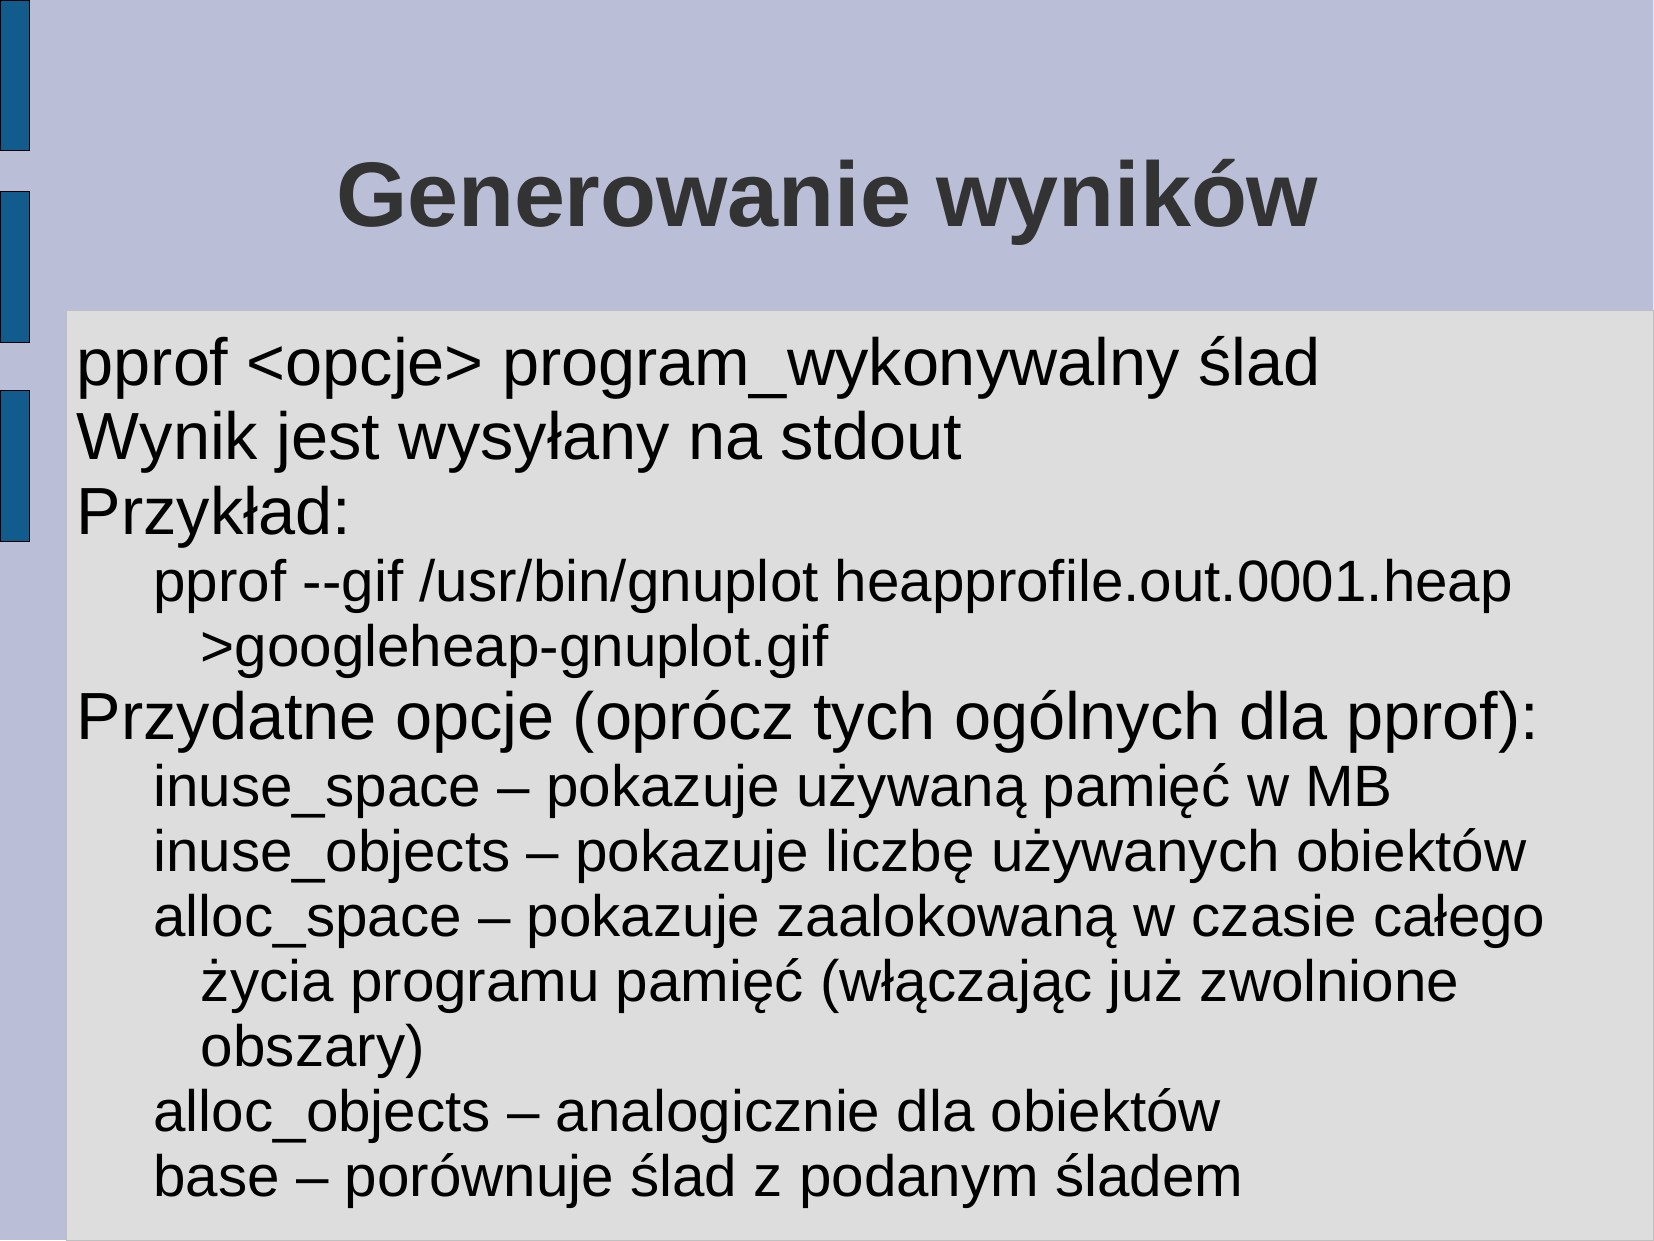

# Generowanie wyników
pprof <opcje> program_wykonywalny ślad
Wynik jest wysyłany na stdout
Przykład:
pprof --gif /usr/bin/gnuplot heapprofile.out.0001.heap >googleheap-gnuplot.gif
Przydatne opcje (oprócz tych ogólnych dla pprof):
inuse_space – pokazuje używaną pamięć w MB
inuse_objects – pokazuje liczbę używanych obiektów
alloc_space – pokazuje zaalokowaną w czasie całego życia programu pamięć (włączając już zwolnione obszary)
alloc_objects – analogicznie dla obiektów
base – porównuje ślad z podanym śladem